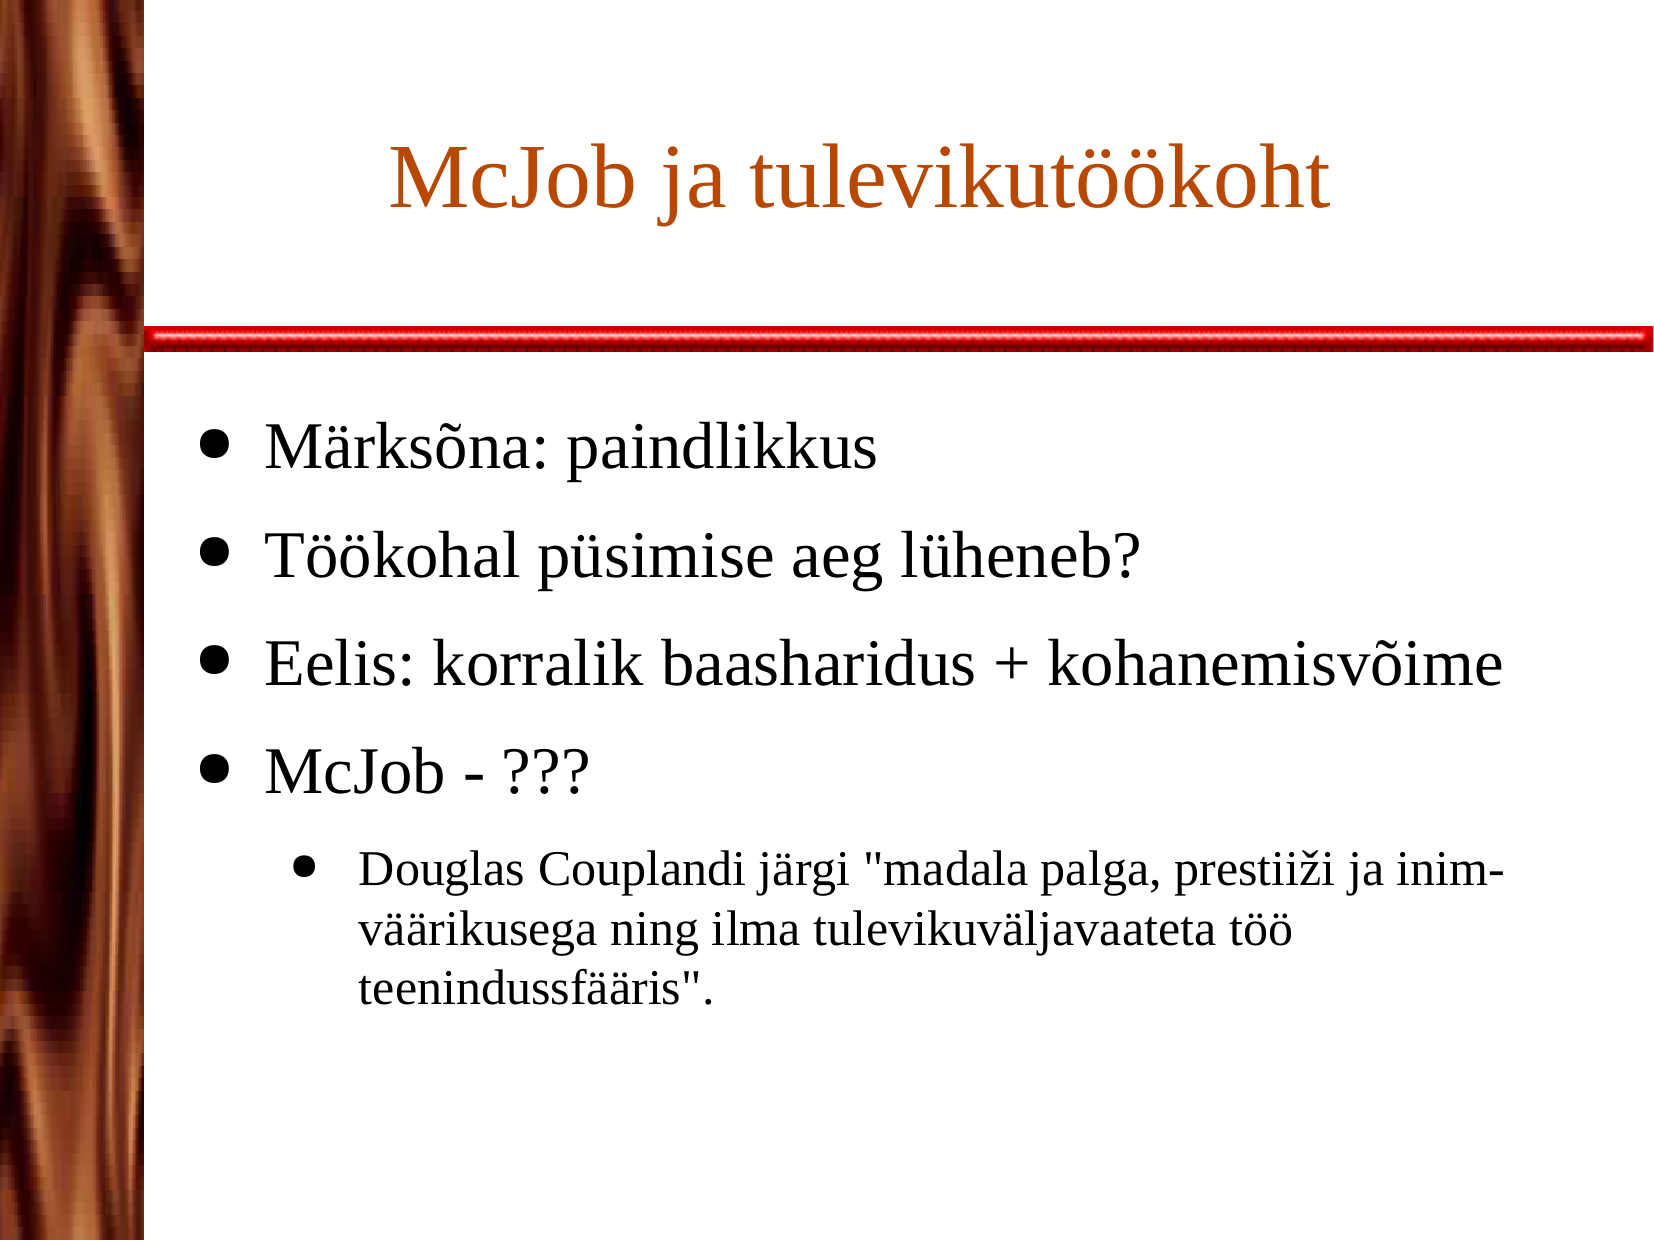

# McJob ja tulevikutöökoht
Märksõna: paindlikkus
Töökohal püsimise aeg lüheneb?
Eelis: korralik baasharidus + kohanemisvõime
McJob - ???
Douglas Couplandi järgi "madala palga, prestiiži ja inim- väärikusega ning ilma tulevikuväljavaateta töö teenindussfääris".